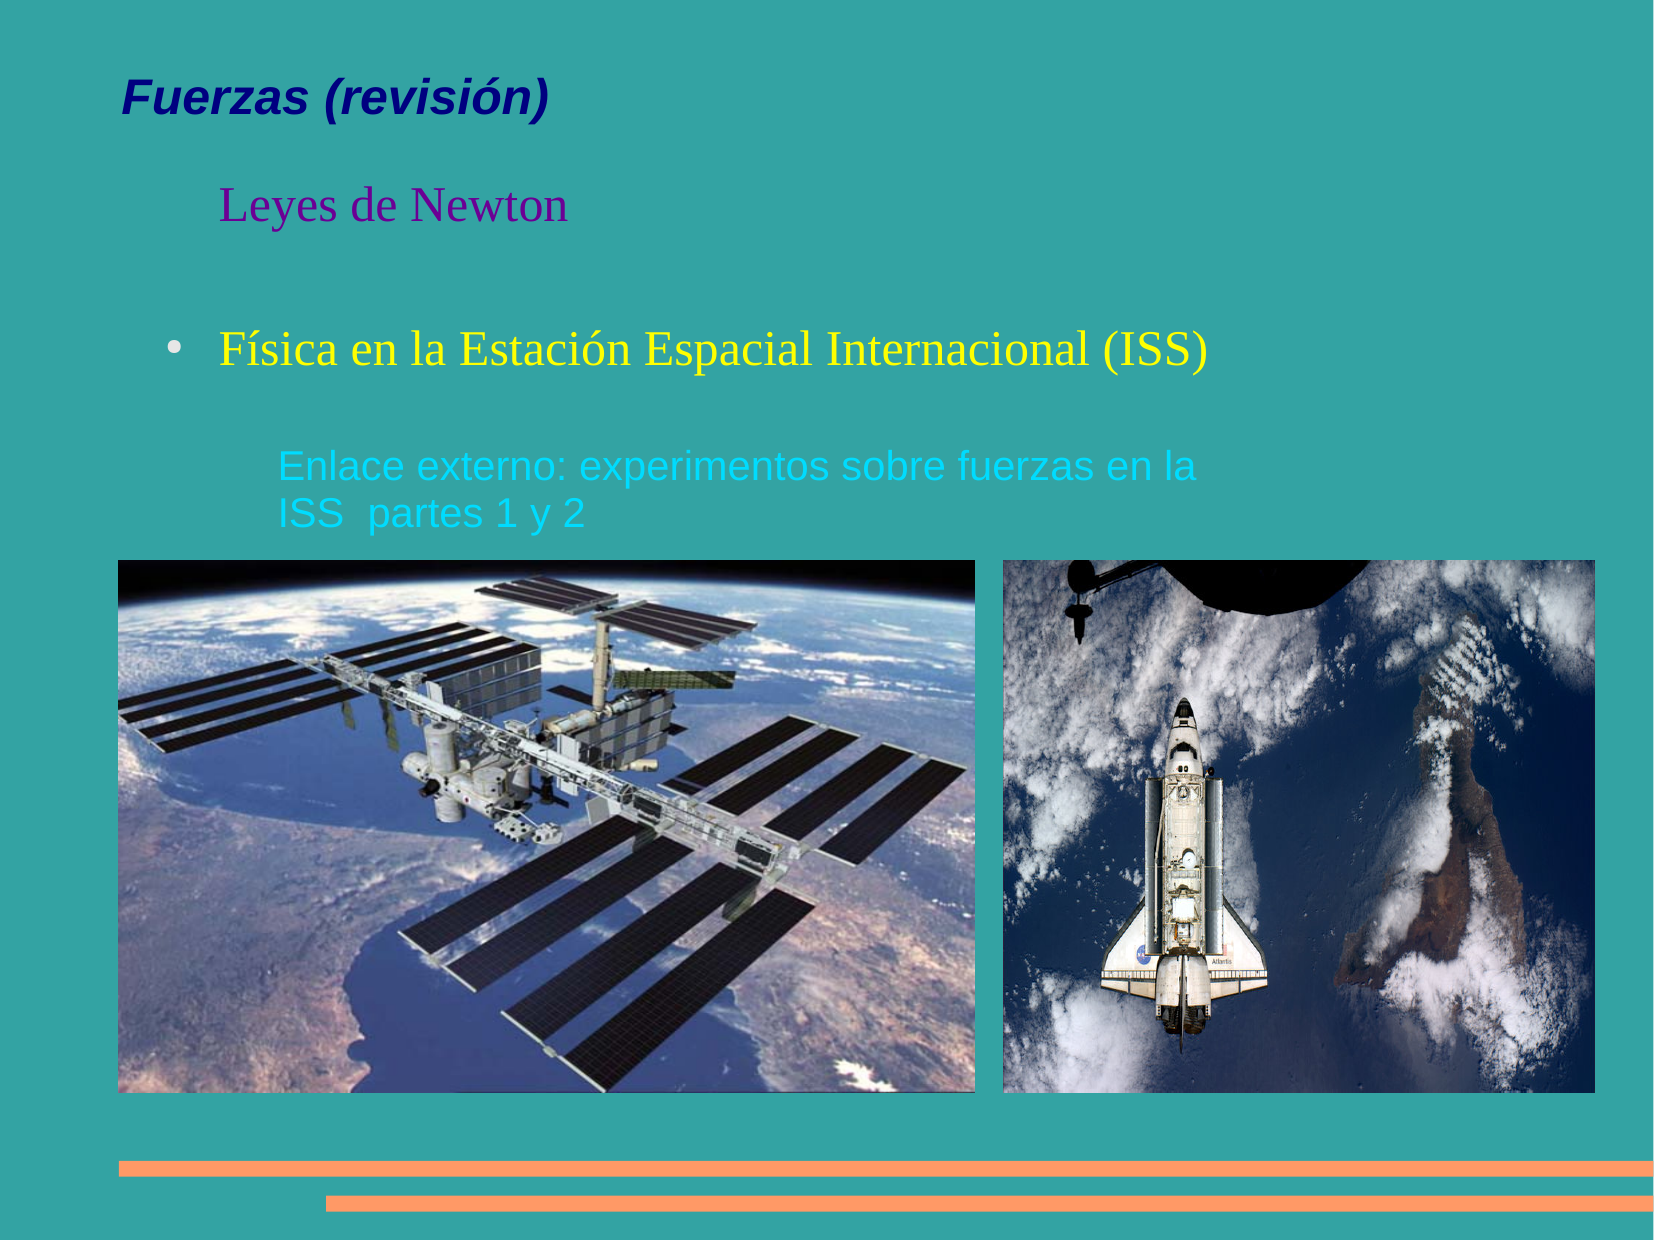

Fuerzas (revisión)
# Leyes de Newton
Física en la Estación Espacial Internacional (ISS)
Enlace externo: experimentos sobre fuerzas en la ISS partes 1 y 2